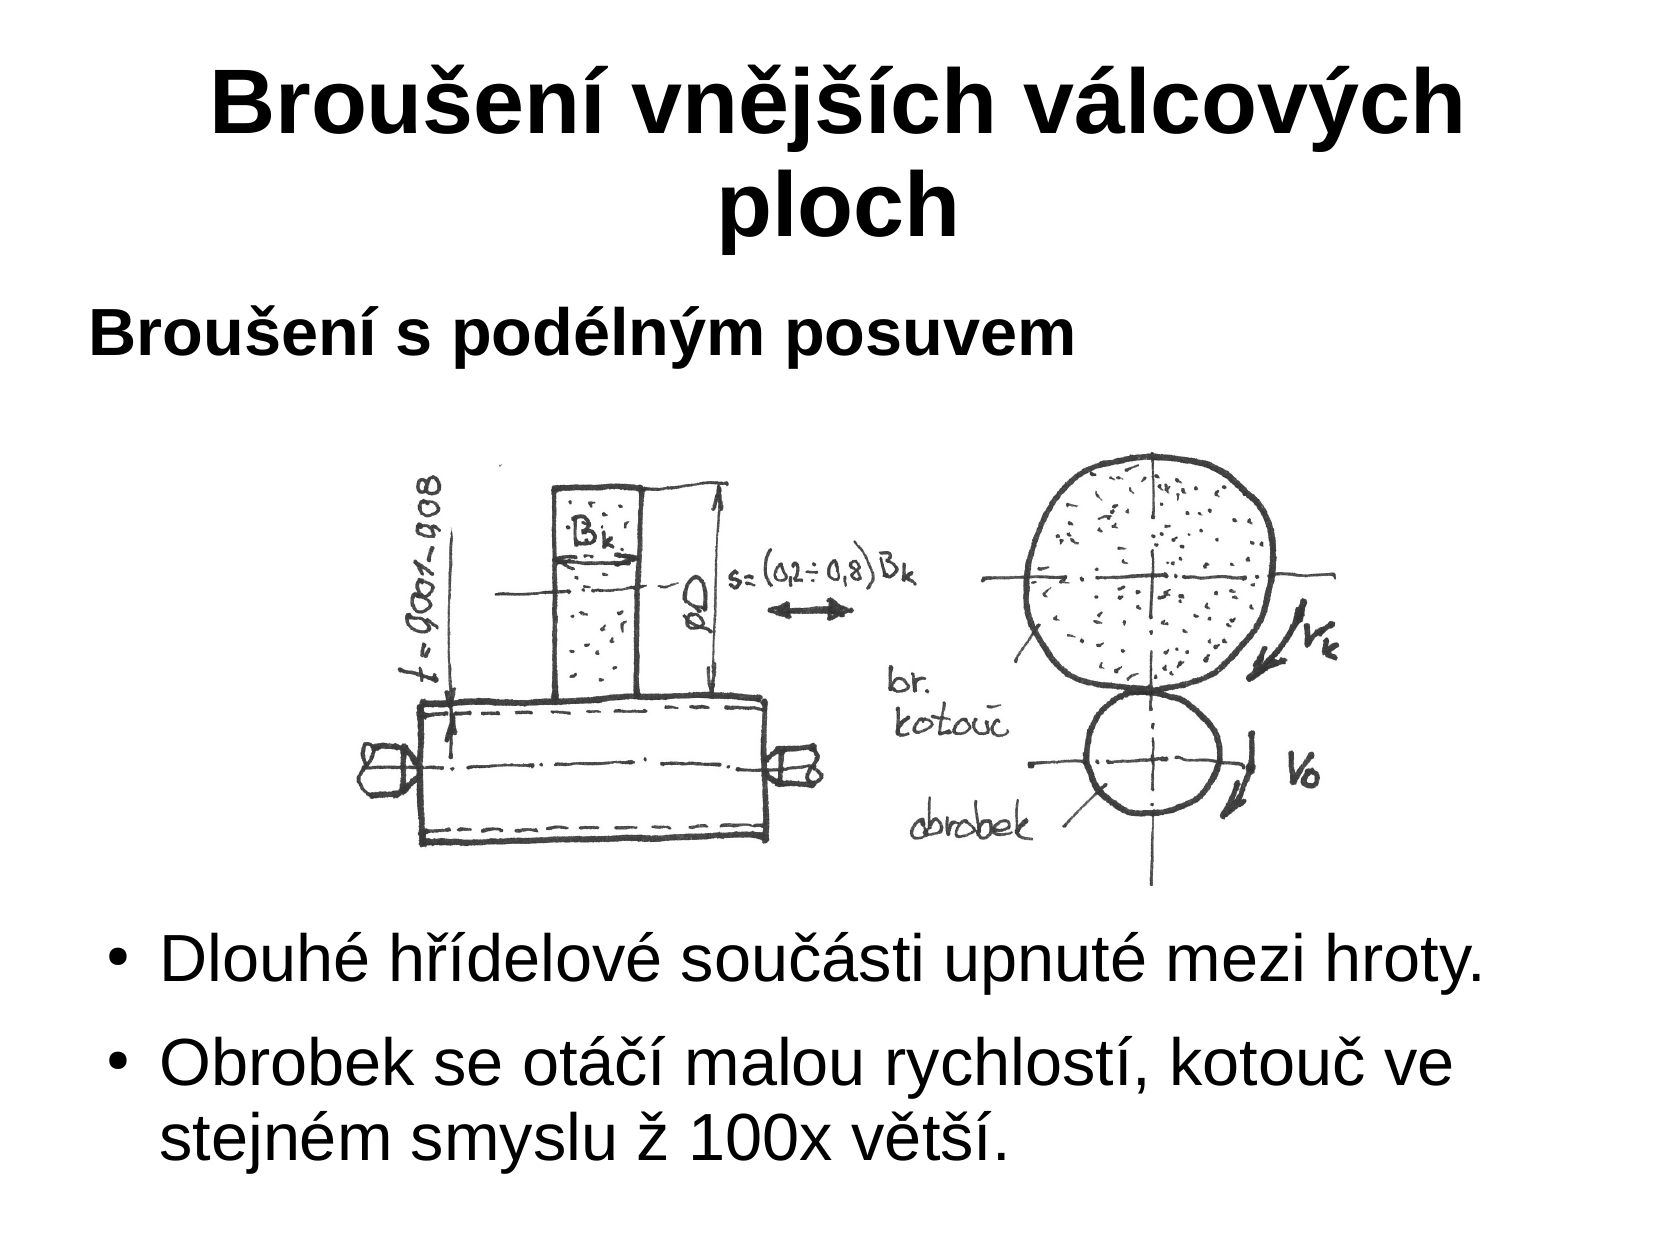

# Broušení vnějších válcových ploch
Broušení s podélným posuvem
Dlouhé hřídelové součásti upnuté mezi hroty.
Obrobek se otáčí malou rychlostí, kotouč ve stejném smyslu ž 100x větší.